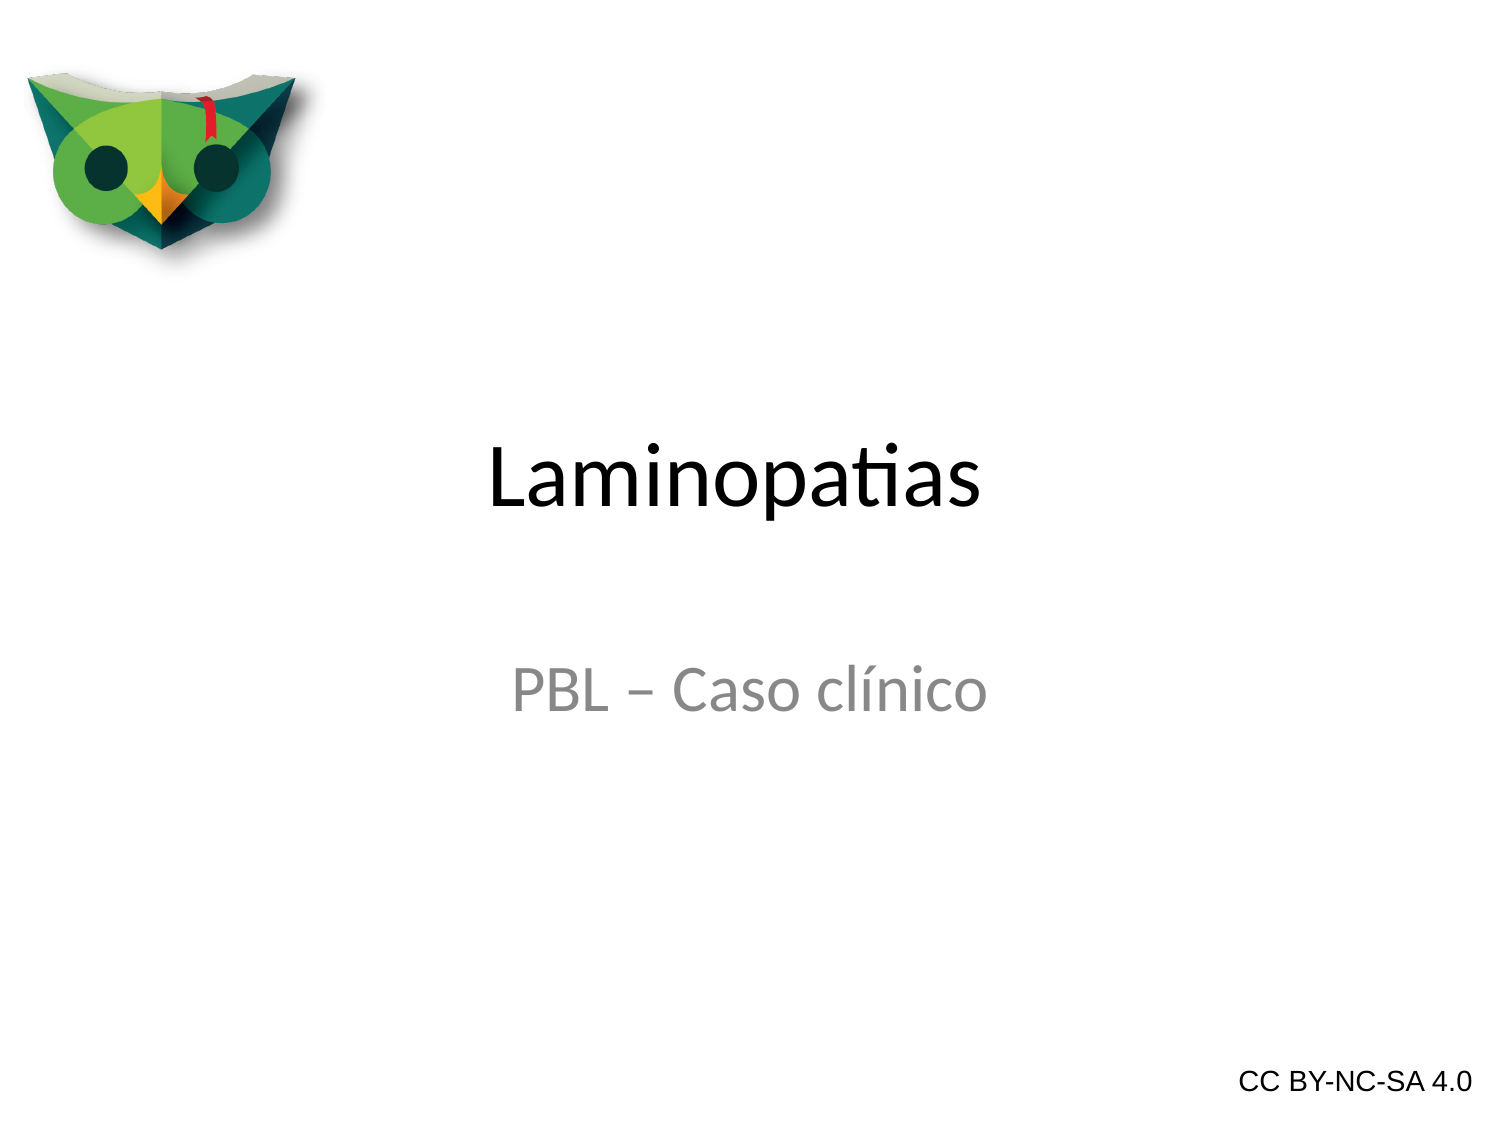

# Laminopatias
PBL – Caso clínico
CC BY-NC-SA 4.0